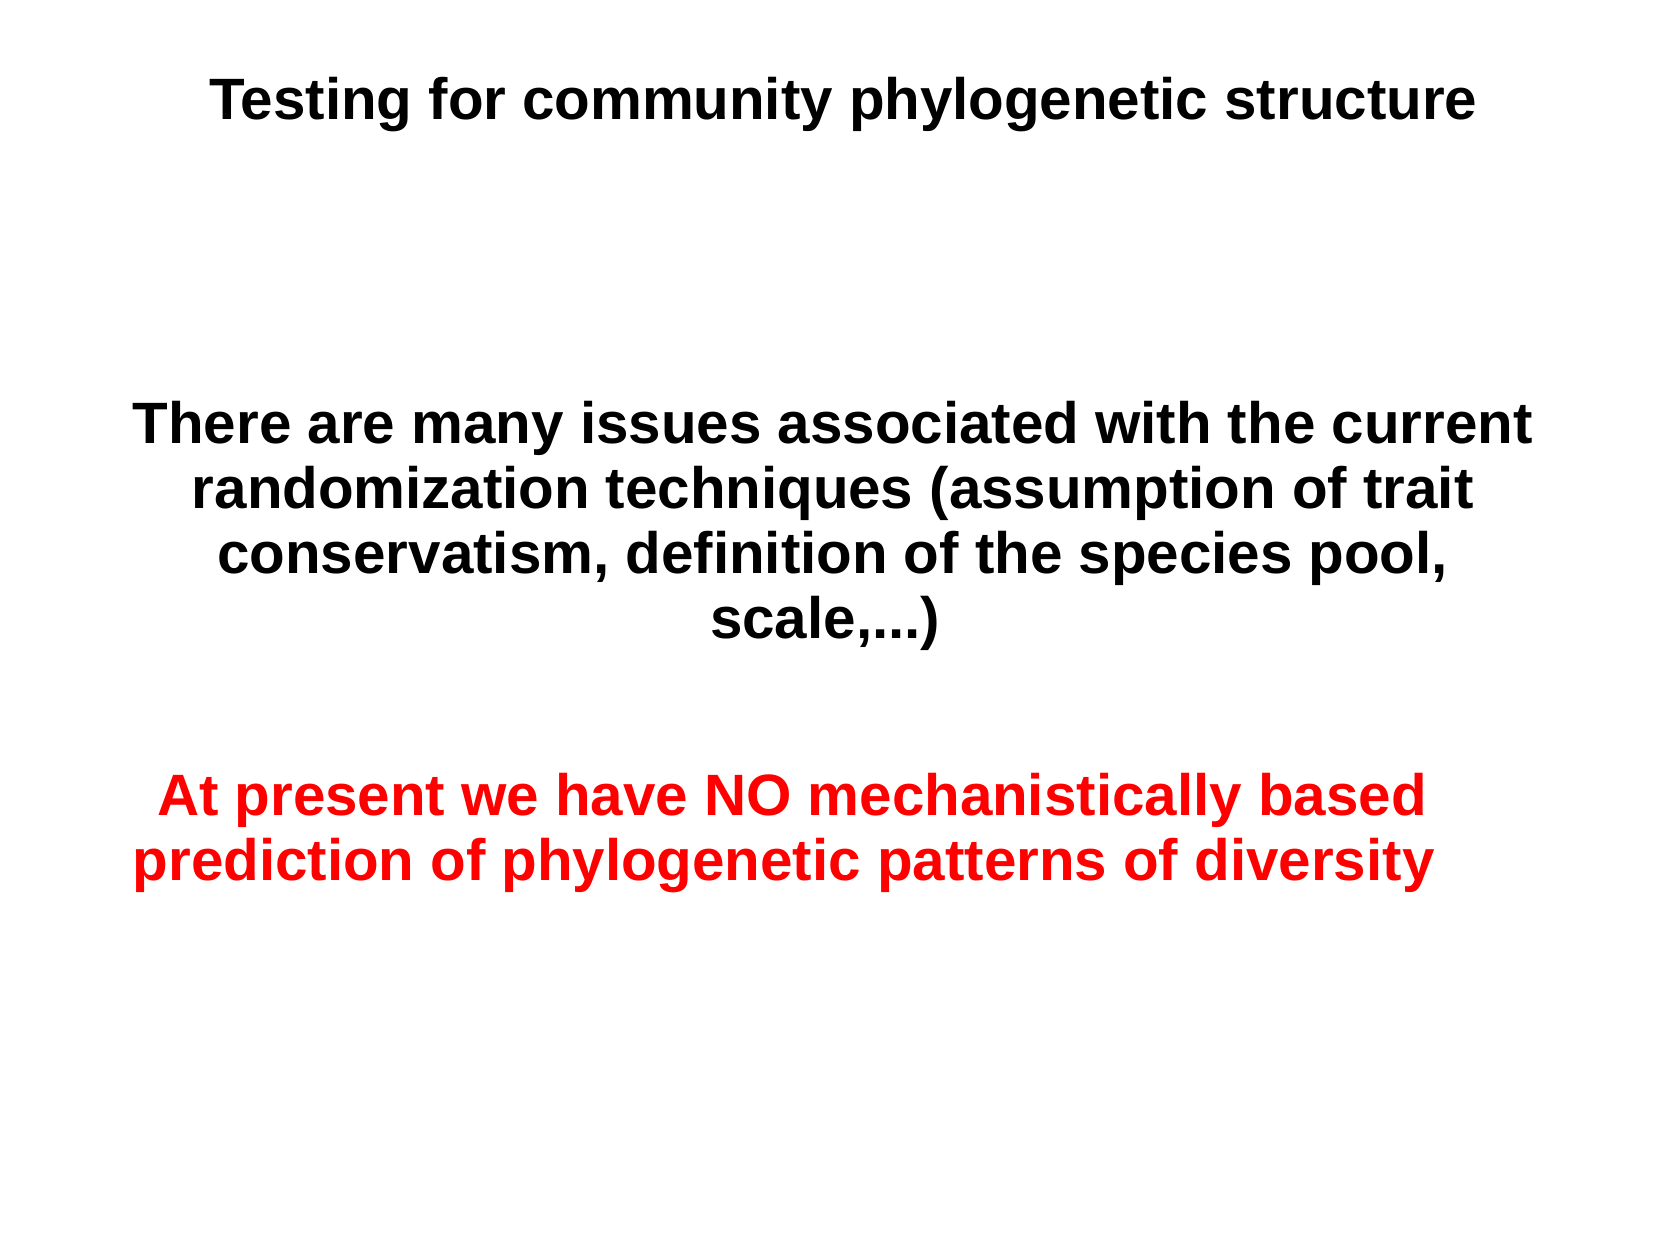

Testing for community phylogenetic structure
There are many issues associated with the current randomization techniques (assumption of trait conservatism, definition of the species pool, scale,...)
At present we have NO mechanistically based prediction of phylogenetic patterns of diversity